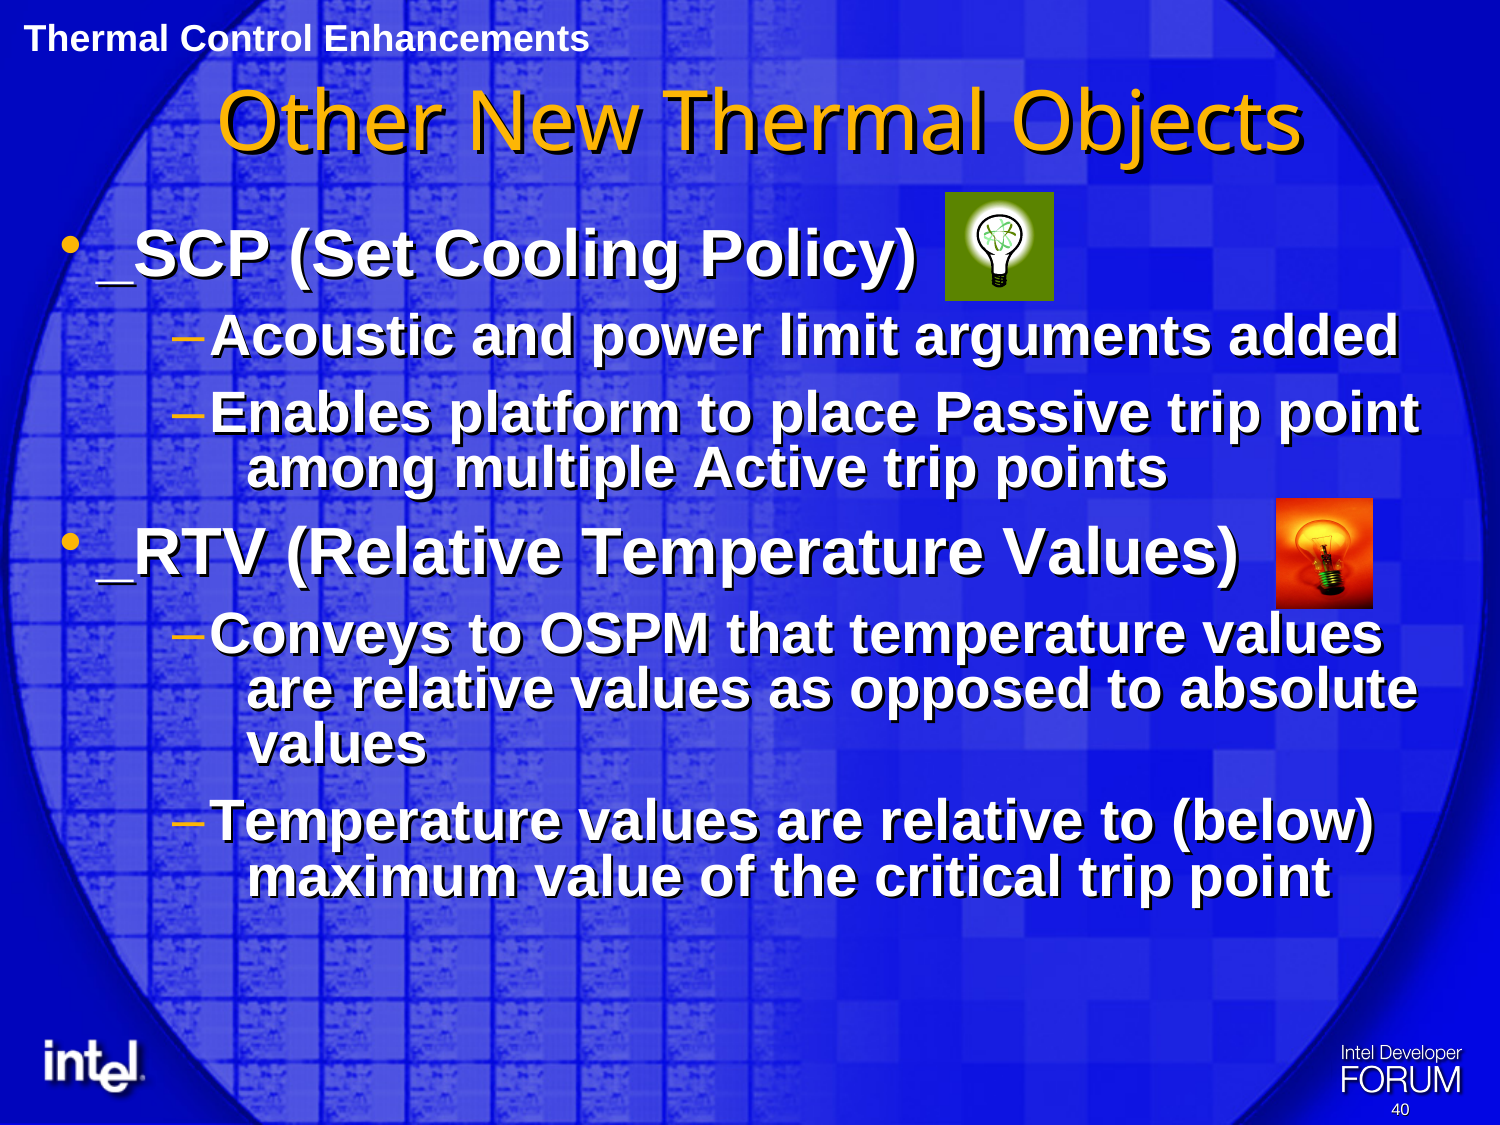

Thermal Control Enhancements
# Other New Thermal Objects
_SCP (Set Cooling Policy)
Acoustic and power limit arguments added
Enables platform to place Passive trip point among multiple Active trip points
_RTV (Relative Temperature Values)
Conveys to OSPM that temperature values are relative values as opposed to absolute values
Temperature values are relative to (below) maximum value of the critical trip point